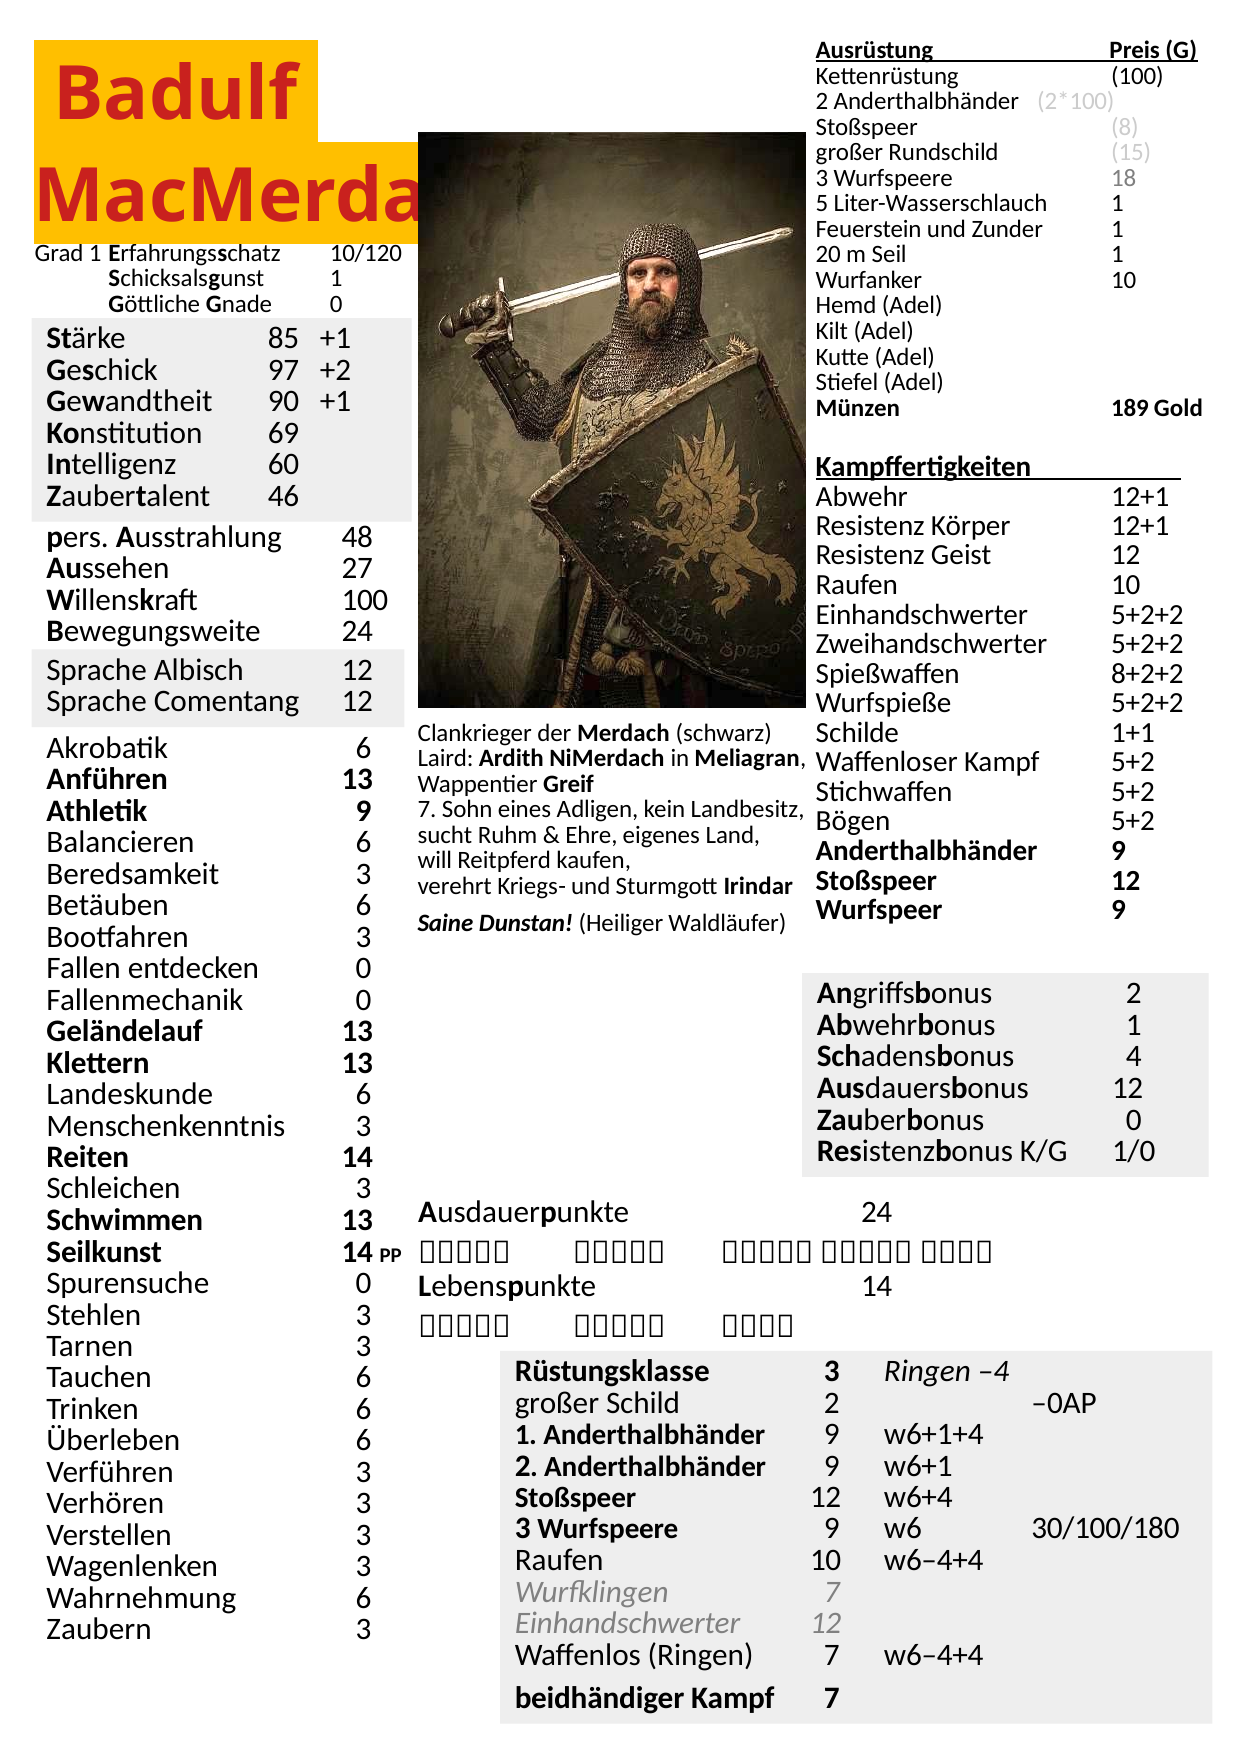

Badulf MacMerdach
Ausrüstung Preis (G)
Kettenrüstung			(100)
2 Anderthalbhänder 	(2*100)
Stoßspeer			(8)
großer Rundschild		(15)
3 Wurfspeere			18
5 Liter-Wasserschlauch	1
Feuerstein und Zunder	1
20 m Seil			1
Wurfanker			10
Hemd (Adel)
Kilt (Adel)
Kutte (Adel)
Stiefel (Adel)
Münzen			189 Gold
Adel, 1,82 m, 88 kg, adelig,
18 Jahre, Rechtshänder,
Ortskenntnis Meliagran (Burg)
Grad 1	Erfahrungsschatz	10/120
	Schicksalsgunst	1
	Göttliche Gnade	0
Stärke		85 +1
Geschick		97 +2
Gewandtheit	90 +1
Konstitution	69
Intelligenz		60
Zaubertalent	46
Kampffertigkeiten
Abwehr			12+1
Resistenz Körper		12+1
Resistenz Geist		12
Raufen			10
Einhandschwerter		5+2+2
Zweihandschwerter	5+2+2
Spießwaffen			8+2+2
Wurfspieße			5+2+2
Schilde			1+1
Waffenloser Kampf	5+2
Stichwaffen			5+2
Bögen			5+2
Anderthalbhänder	9
Stoßspeer	 		12
Wurfspeer	 		9
pers. Ausstrahlung	48
Aussehen			27
Willenskraft		100
Bewegungsweite		24
Sprache Albisch		12
Sprache Comentang	12
Clankrieger der Merdach (schwarz)
Laird: Ardith NiMerdach in Meliagran,
Wappentier Greif
7. Sohn eines Adligen, kein Landbesitz,
sucht Ruhm & Ehre, eigenes Land,
will Reitpferd kaufen,
verehrt Kriegs- und Sturmgott Irindar
Saine Dunstan! (Heiliger Waldläufer)
Akrobatik			 6
Anführen			13
Athletik			 9
Balancieren		 6
Beredsamkeit		 3
Betäuben			 6
Bootfahren			 3
Fallen entdecken		 0
Fallenmechanik		 0
Geländelauf		13
Klettern			13
Landeskunde		 6
Menschenkenntnis	 3
Reiten			14
Schleichen			 3
Schwimmen		13
Seilkunst			14 PP
Spurensuche		 0
Stehlen			 3
Tarnen			 3
Tauchen			 6
Trinken			 6
Überleben			 6
Verführen			 3
Verhören			 3
Verstellen			 3
Wagenlenken		 3
Wahrnehmung		 6
Zaubern			 3
Angriffsbonus		 2
Abwehrbonus		 1
Schadensbonus		 4
Ausdauersbonus		12
Zauberbonus		 0
Resistenzbonus K/G	1/0
Ausdauerpunkte				24
Lebenspunkte				14
Rüstungsklasse	 	 3	Ringen –4
großer Schild		 2			–0AP
1. Anderthalbhänder	 9	w6+1+4
2. Anderthalbhänder	 9	w6+1
Stoßspeer			12	w6+4
3 Wurfspeere		 9	w6		30/100/180
Raufen			10	w6–4+4
Wurfklingen	 	 7
Einhandschwerter 	12
Waffenlos (Ringen) 	 7	w6–4+4
beidhändiger Kampf	 7